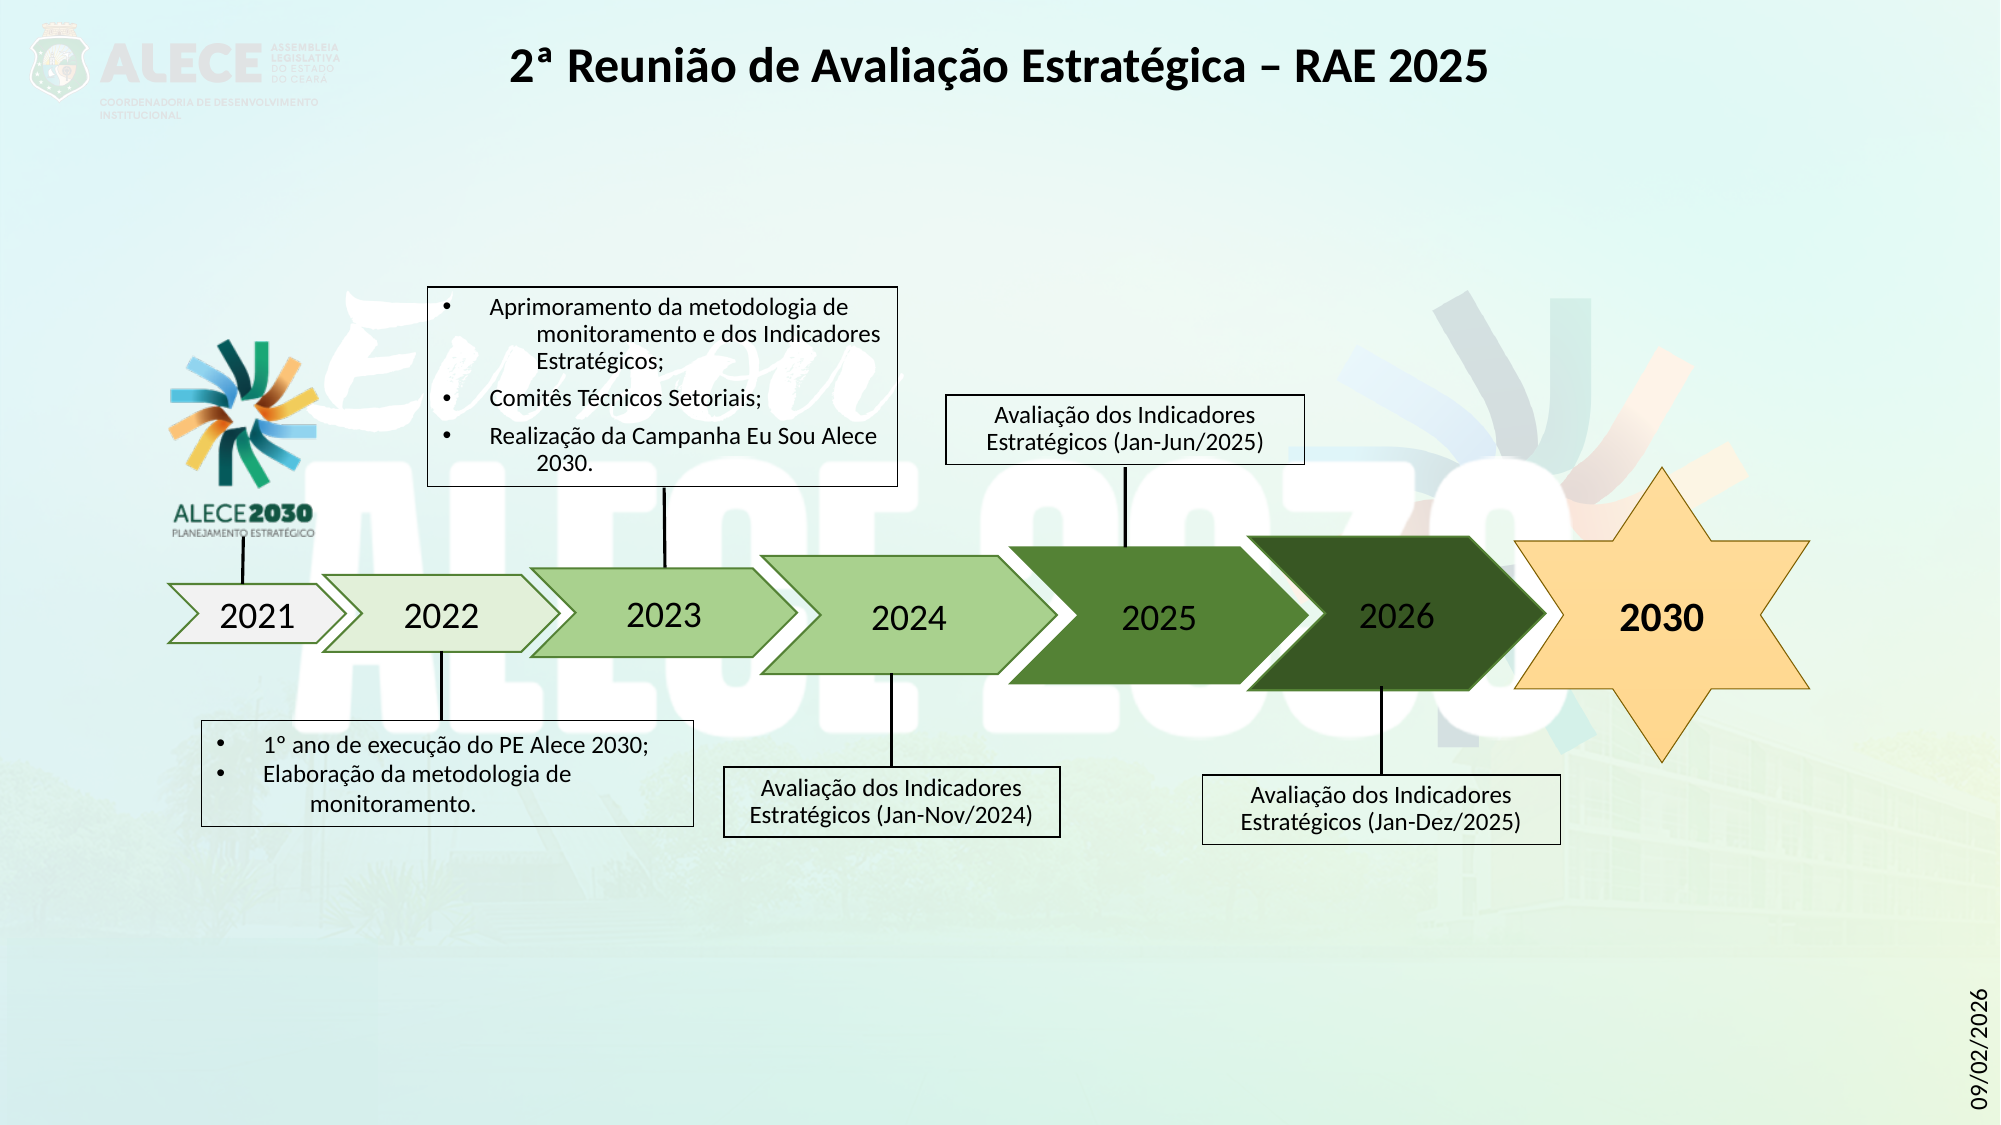

# 2ª Reunião de Avaliação Estratégica – RAE 2025
Aprimoramento da metodologia de monitoramento e dos Indicadores Estratégicos;
Comitês Técnicos Setoriais;
Realização da Campanha Eu Sou Alece 2030.
Avaliação dos Indicadores Estratégicos (Jan-Jun/2025)
2030
2026
2025
2024
2023
2022
2021
1º ano de execução do PE Alece 2030;
Elaboração da metodologia de monitoramento.
Avaliação dos Indicadores Estratégicos (Jan-Nov/2024)
Avaliação dos Indicadores Estratégicos (Jan-Dez/2025)
09/02/2026